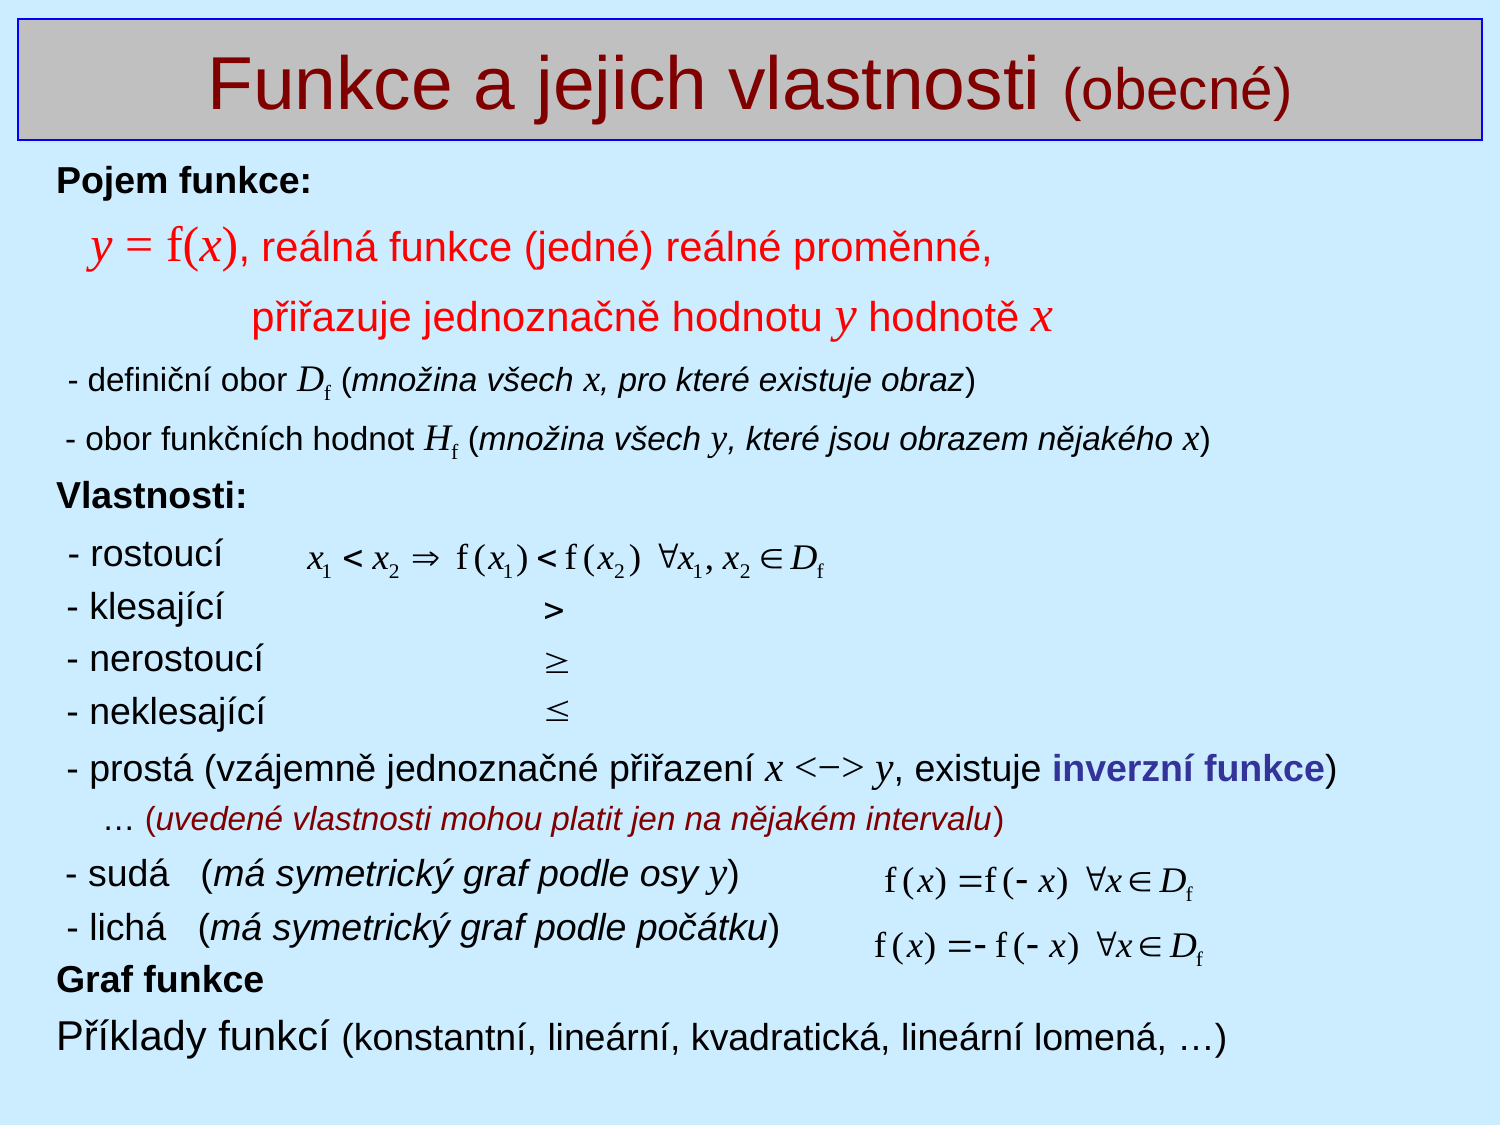

# Funkce a jejich vlastnosti (obecné)
Pojem funkce:
 y = f(x), reálná funkce (jedné) reálné proměnné,
 přiřazuje jednoznačně hodnotu y hodnotě x
 - definiční obor Df (množina všech x, pro které existuje obraz)
 - obor funkčních hodnot Hf (množina všech y, které jsou obrazem nějakého x)
Vlastnosti:
 - rostoucí
 - klesající
 - nerostoucí
 - neklesající
 - prostá (vzájemně jednoznačné přiřazení x <−> y, existuje inverzní funkce)
 … (uvedené vlastnosti mohou platit jen na nějakém intervalu)
 - sudá (má symetrický graf podle osy y)
 - lichá (má symetrický graf podle počátku)
Graf funkce
Příklady funkcí (konstantní, lineární, kvadratická, lineární lomená, …)